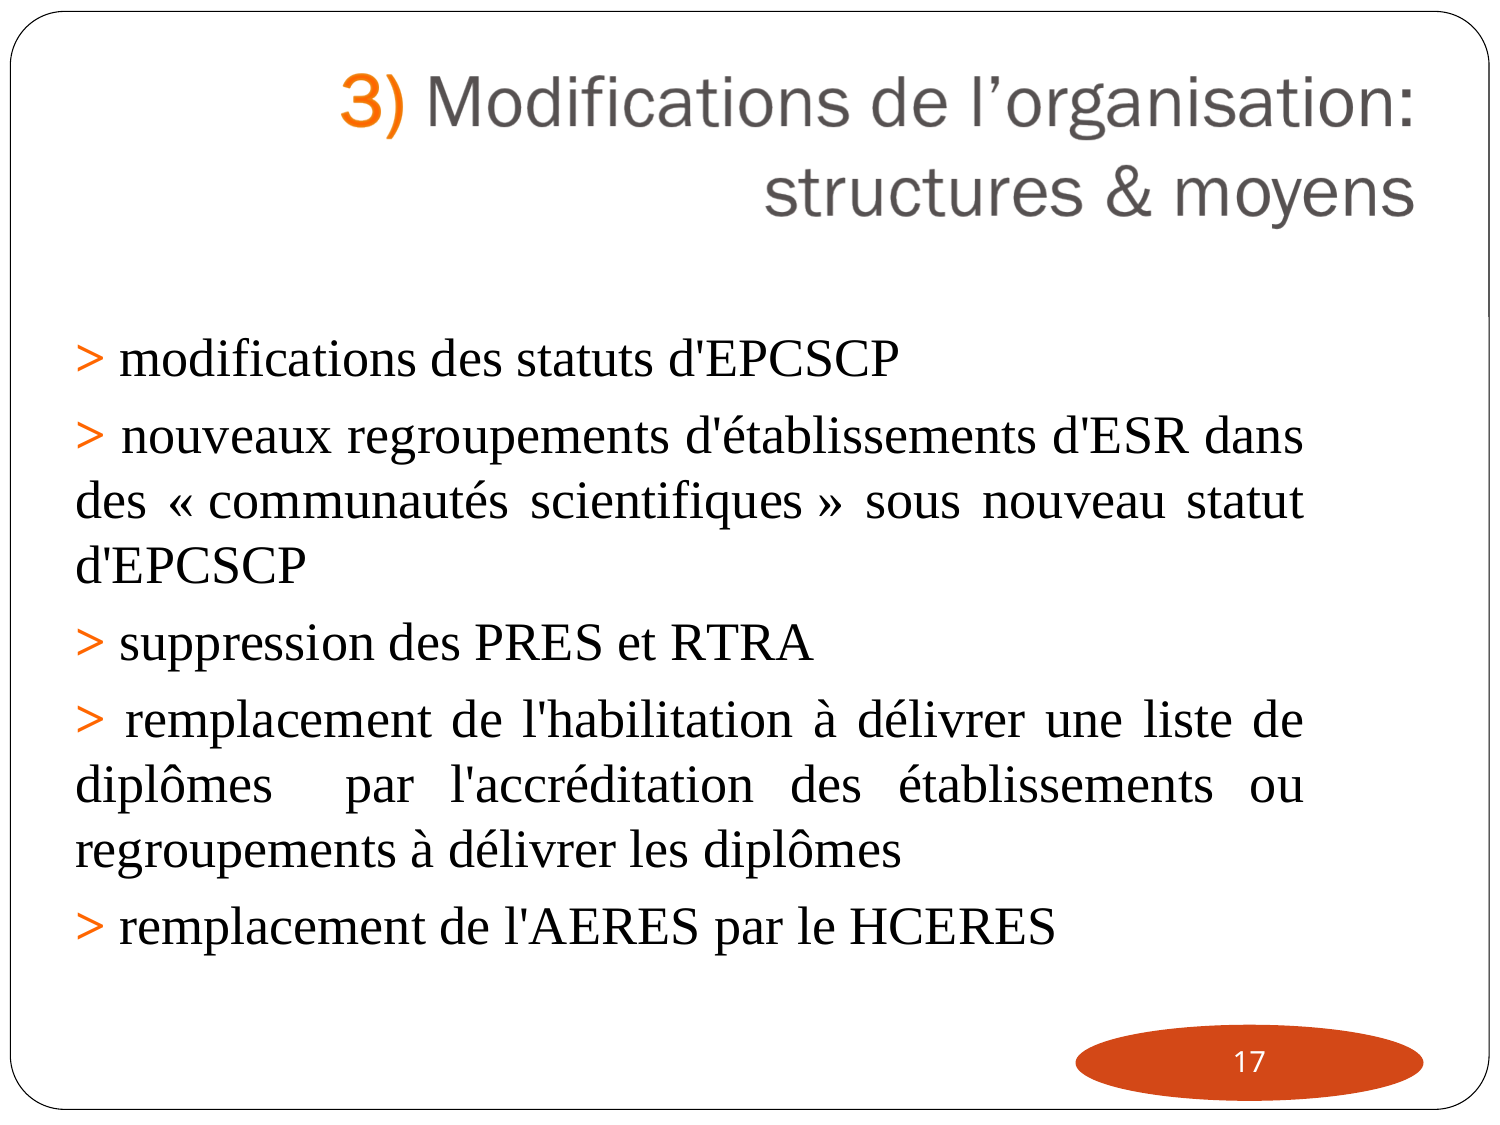

> modifications des statuts d'EPCSCP
> nouveaux regroupements d'établissements d'ESR dans des « communautés scientifiques » sous nouveau statut d'EPCSCP
> suppression des PRES et RTRA
> remplacement de l'habilitation à délivrer une liste de diplômes par l'accréditation des établissements ou regroupements à délivrer les diplômes
> remplacement de l'AERES par le HCERES